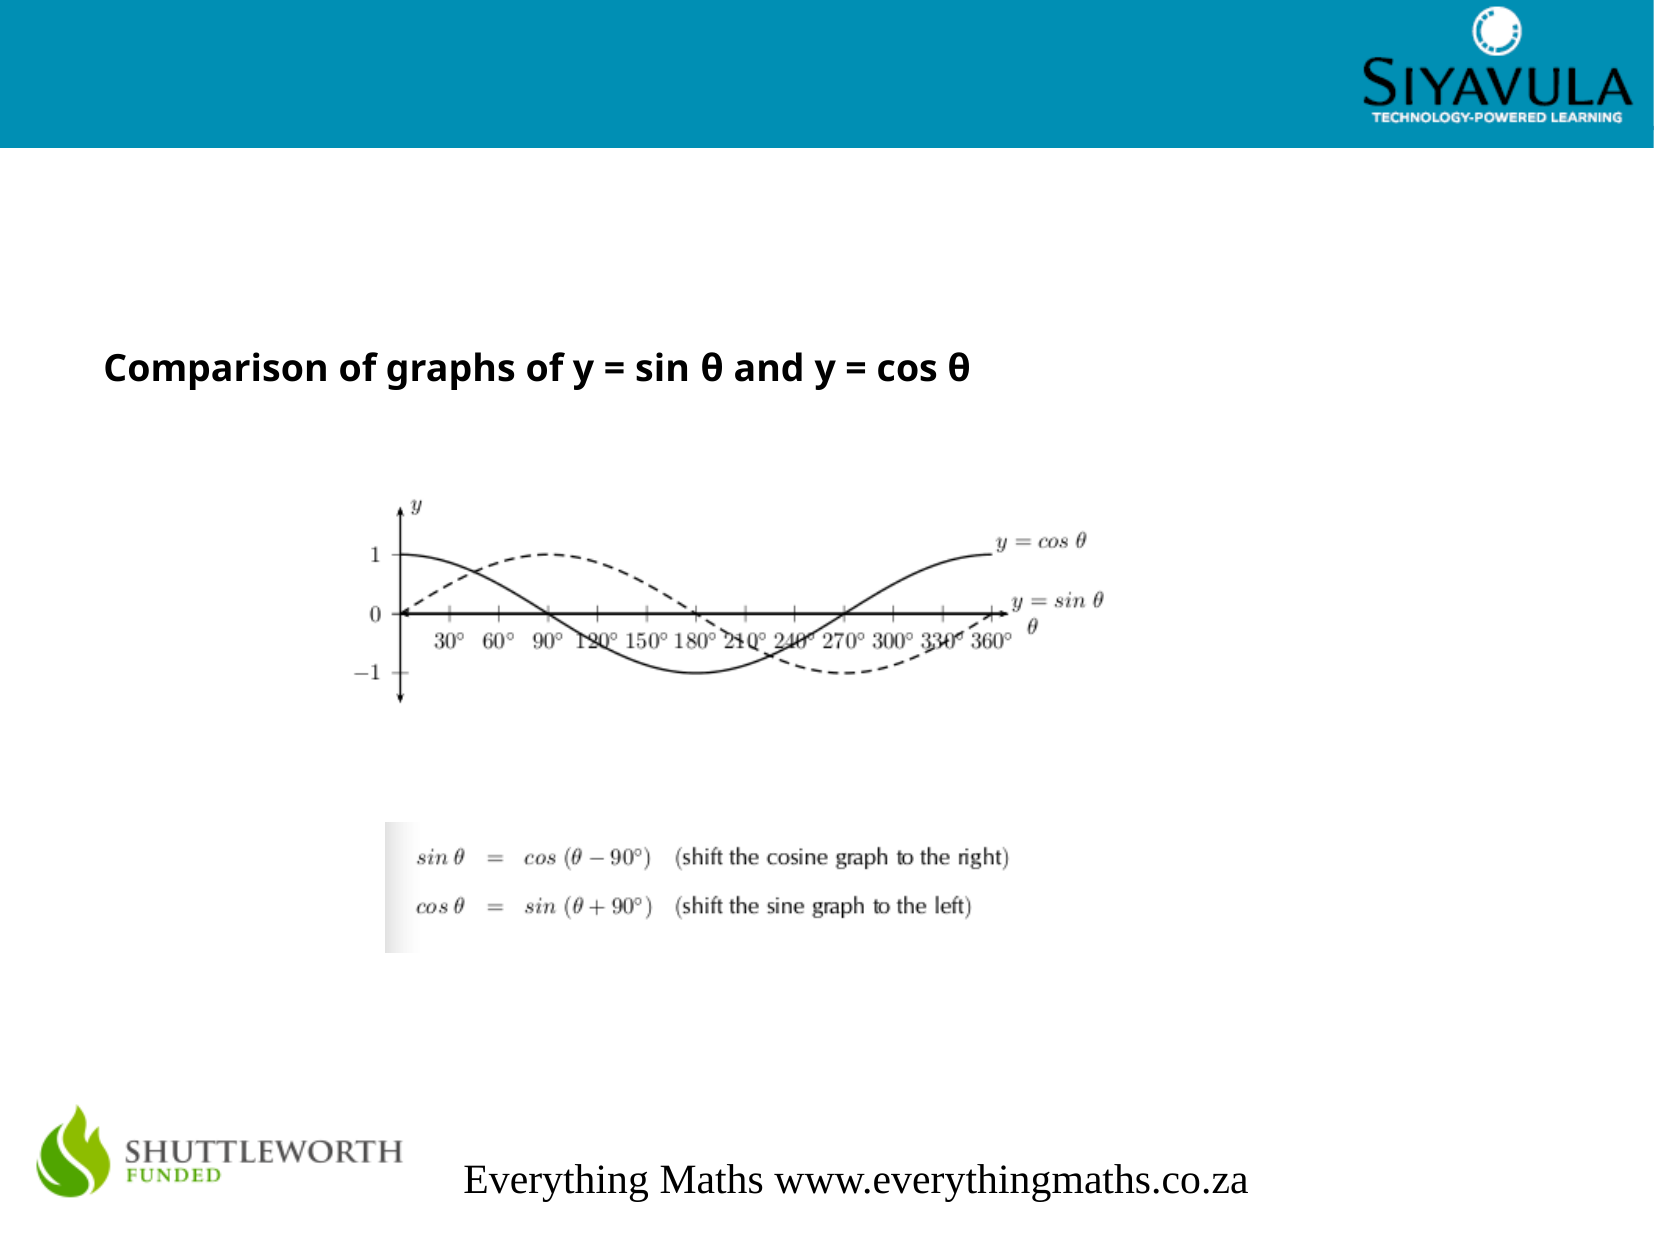

Comparison of graphs of y = sin θ and y = cos θ
Everything Maths www.everythingmaths.co.za